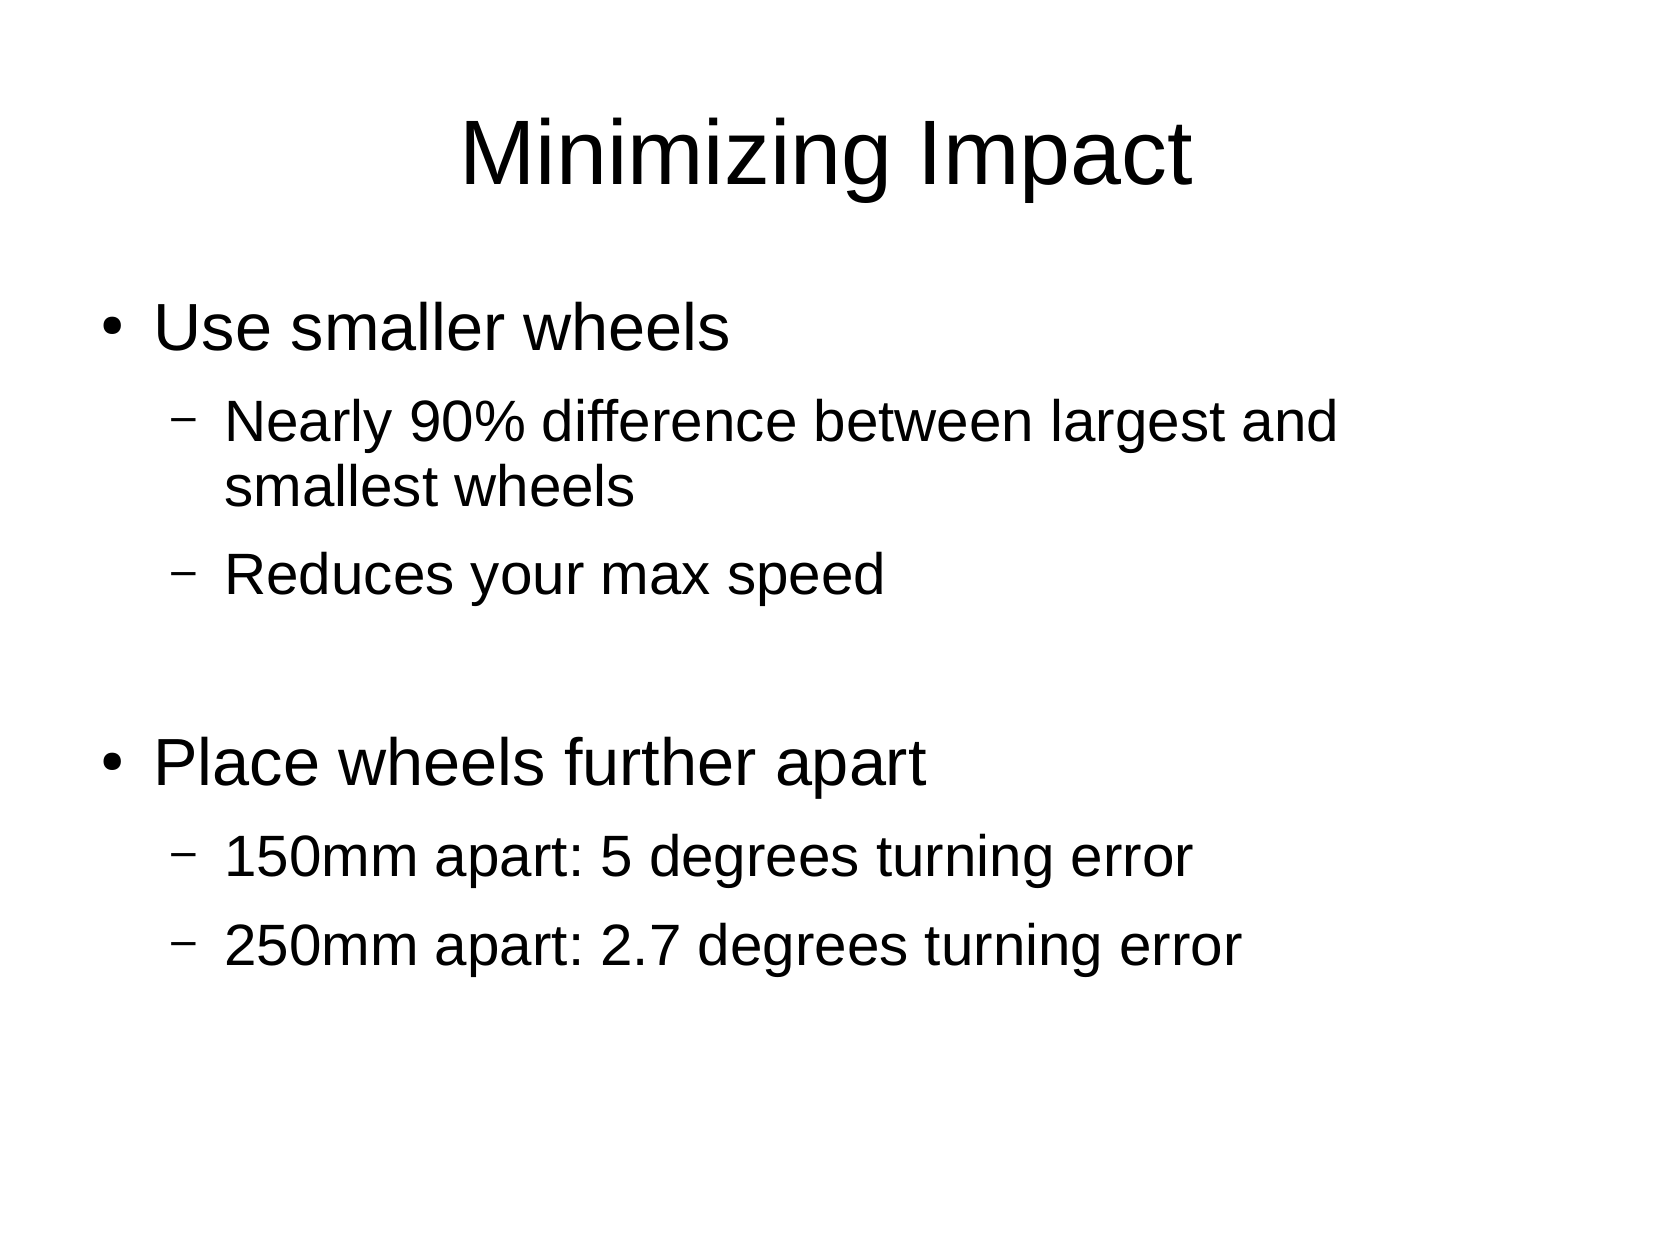

# Minimizing Impact
Use smaller wheels
Nearly 90% difference between largest and smallest wheels
Reduces your max speed
Place wheels further apart
150mm apart: 5 degrees turning error
250mm apart: 2.7 degrees turning error